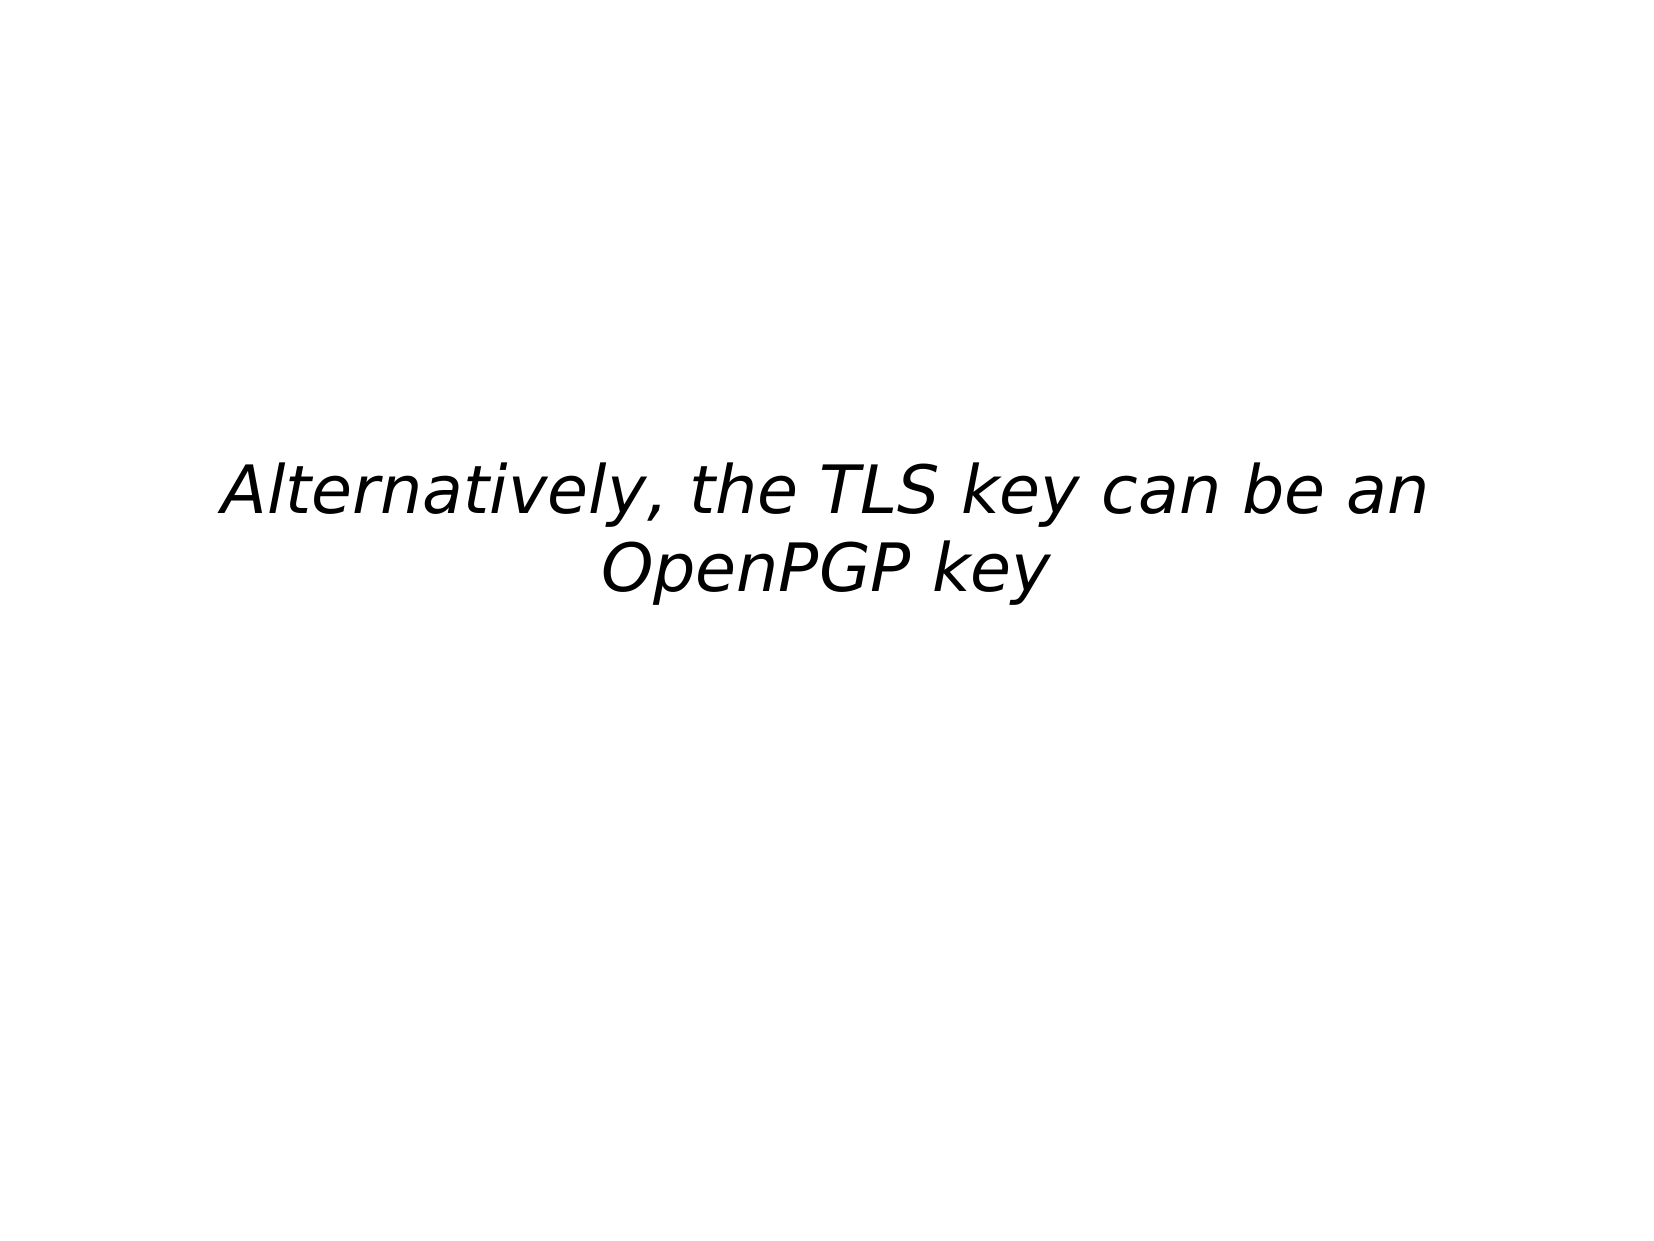

# Alternatively, the TLS key can be an OpenPGP key